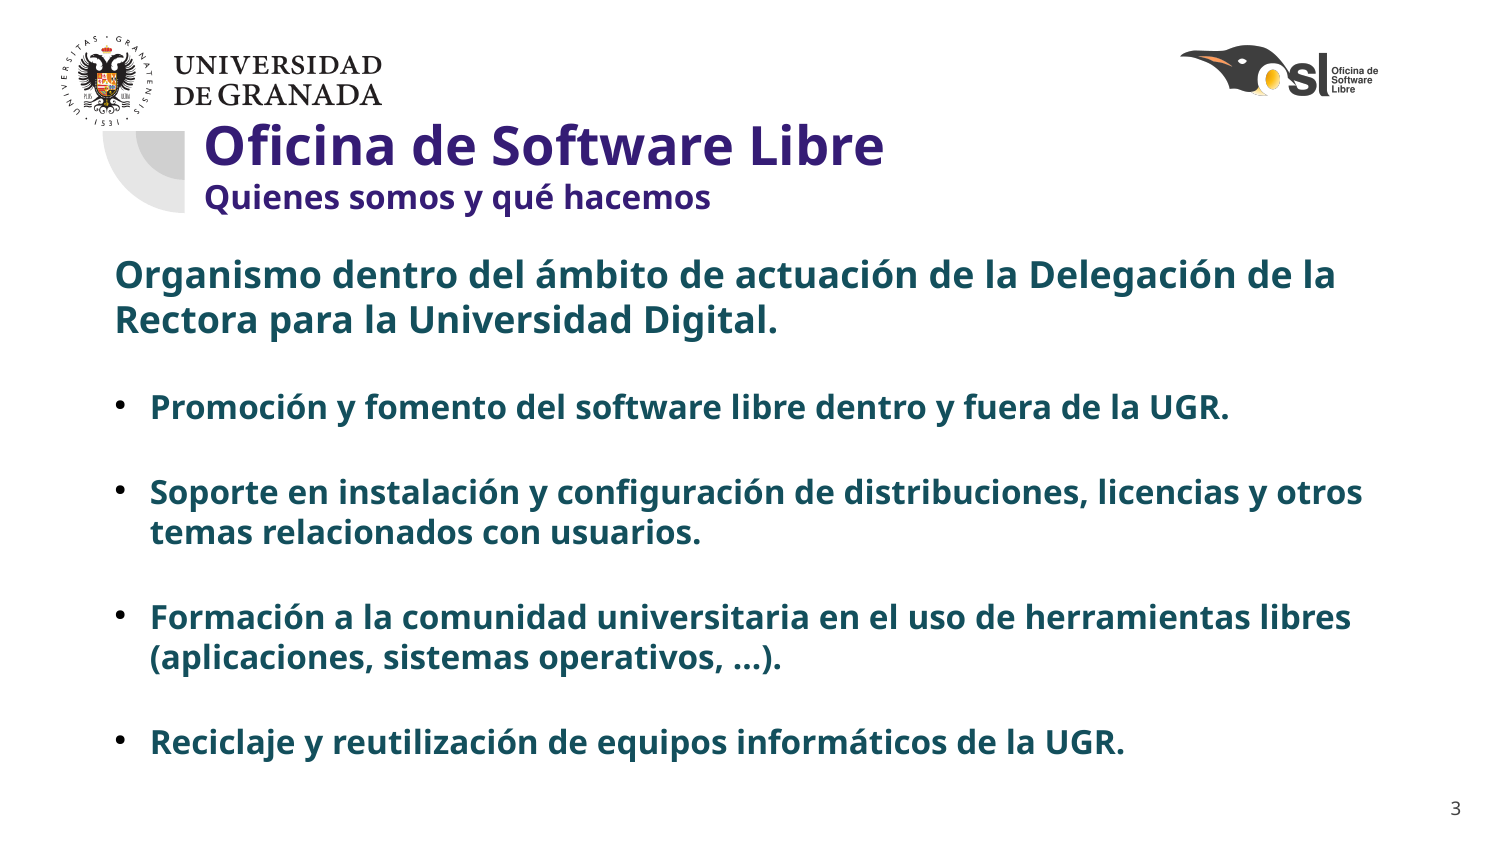

# Oficina de Software Libre Quienes somos y qué hacemos
Organismo dentro del ámbito de actuación de la Delegación de la Rectora para la Universidad Digital.
Promoción y fomento del software libre dentro y fuera de la UGR.
Soporte en instalación y configuración de distribuciones, licencias y otros temas relacionados con usuarios.
Formación a la comunidad universitaria en el uso de herramientas libres (aplicaciones, sistemas operativos, …).
Reciclaje y reutilización de equipos informáticos de la UGR.